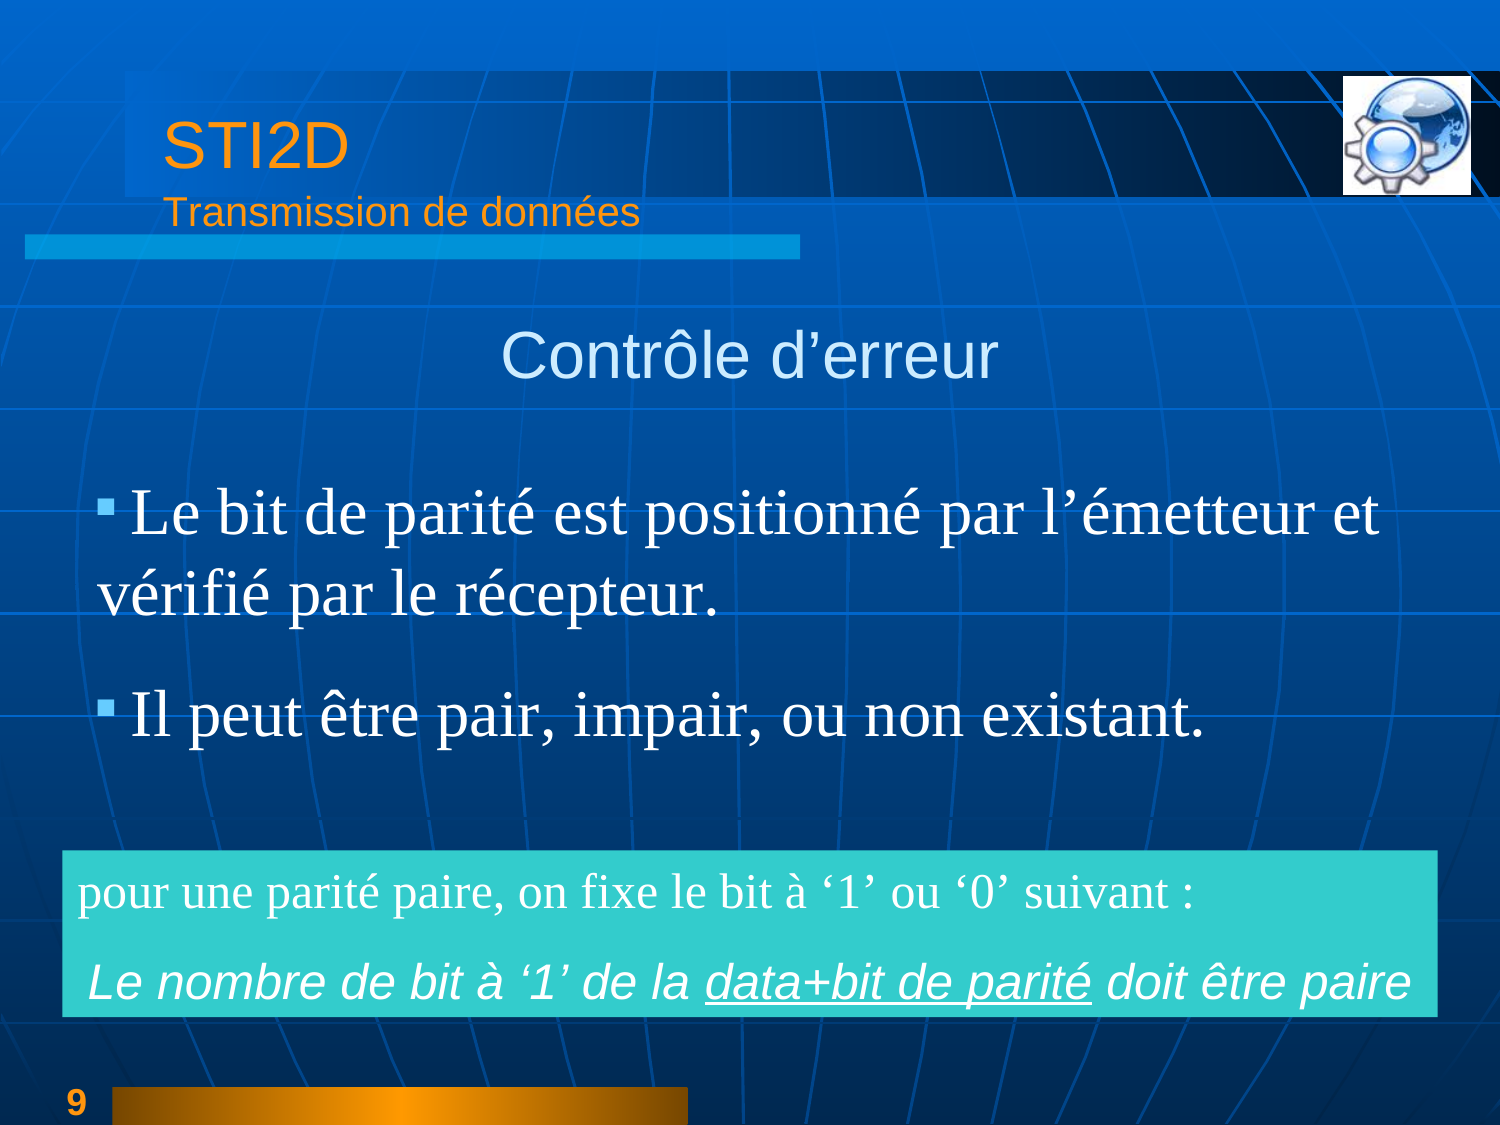

# Contrôle d’erreur
 Le bit de parité est positionné par l’émetteur et vérifié par le récepteur.
 Il peut être pair, impair, ou non existant.
pour une parité paire, on fixe le bit à ‘1’ ou ‘0’ suivant :
Le nombre de bit à ‘1’ de la data+bit de parité doit être paire